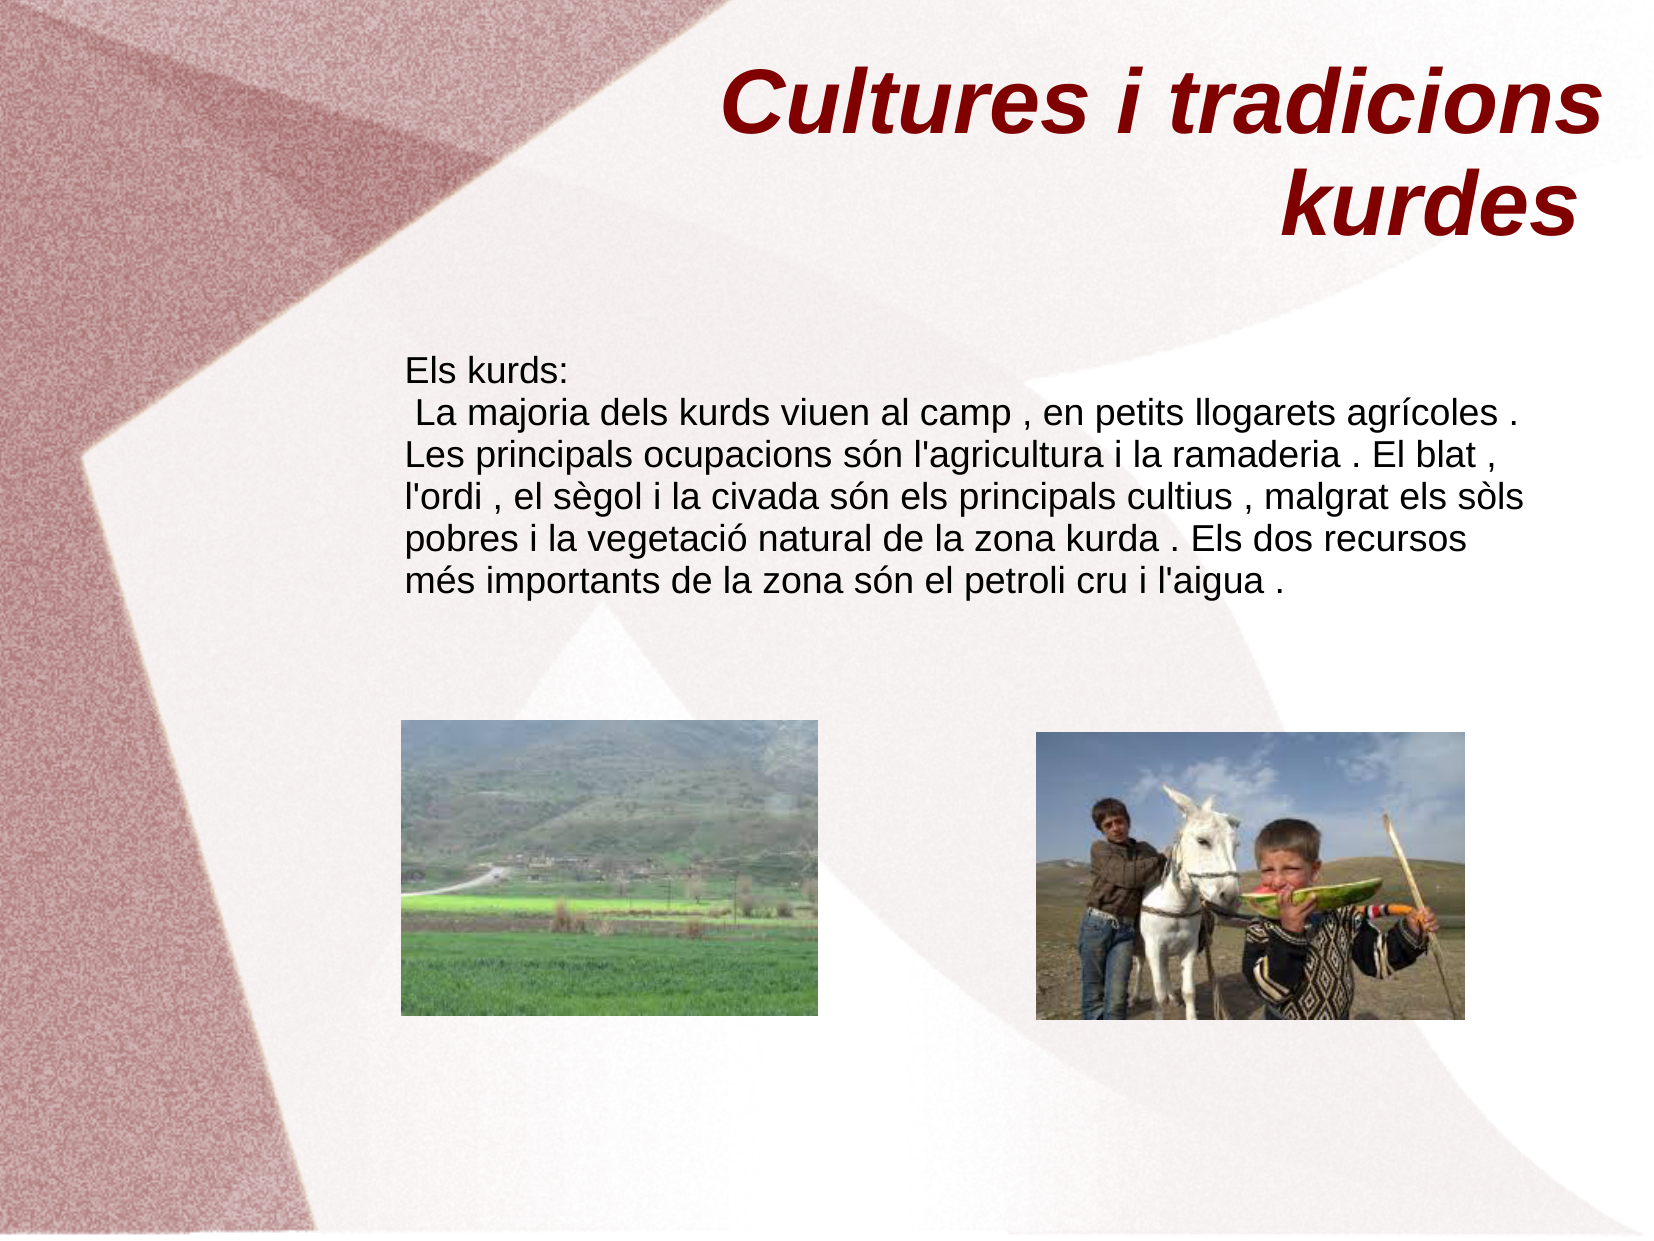

# Cultures i tradicions kurdes
Els kurds:
 La majoria dels kurds viuen al camp , en petits llogarets agrícoles . Les principals ocupacions són l'agricultura i la ramaderia . El blat , l'ordi , el sègol i la civada són els principals cultius , malgrat els sòls pobres i la vegetació natural de la zona kurda . Els dos recursos més importants de la zona són el petroli cru i l'aigua .